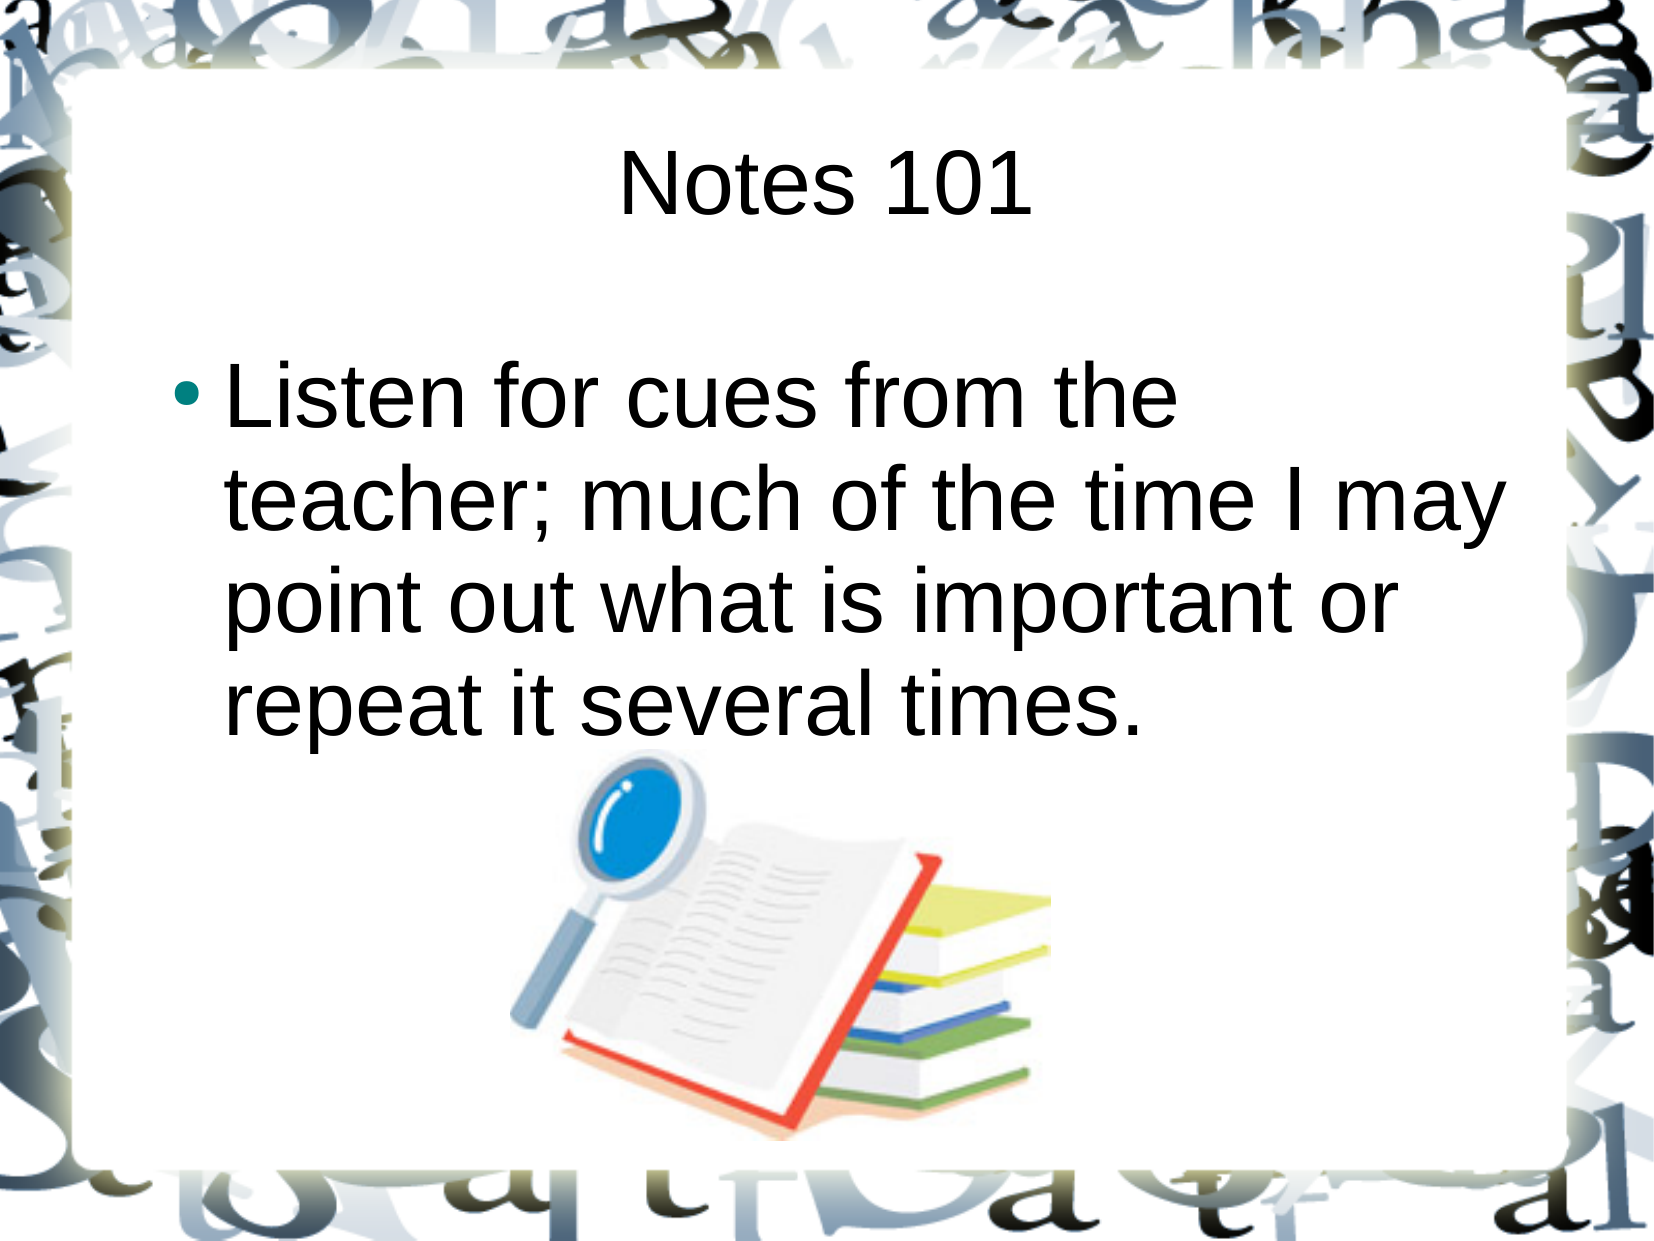

# Notes 101
Listen for cues from the teacher; much of the time I may point out what is important or repeat it several times.